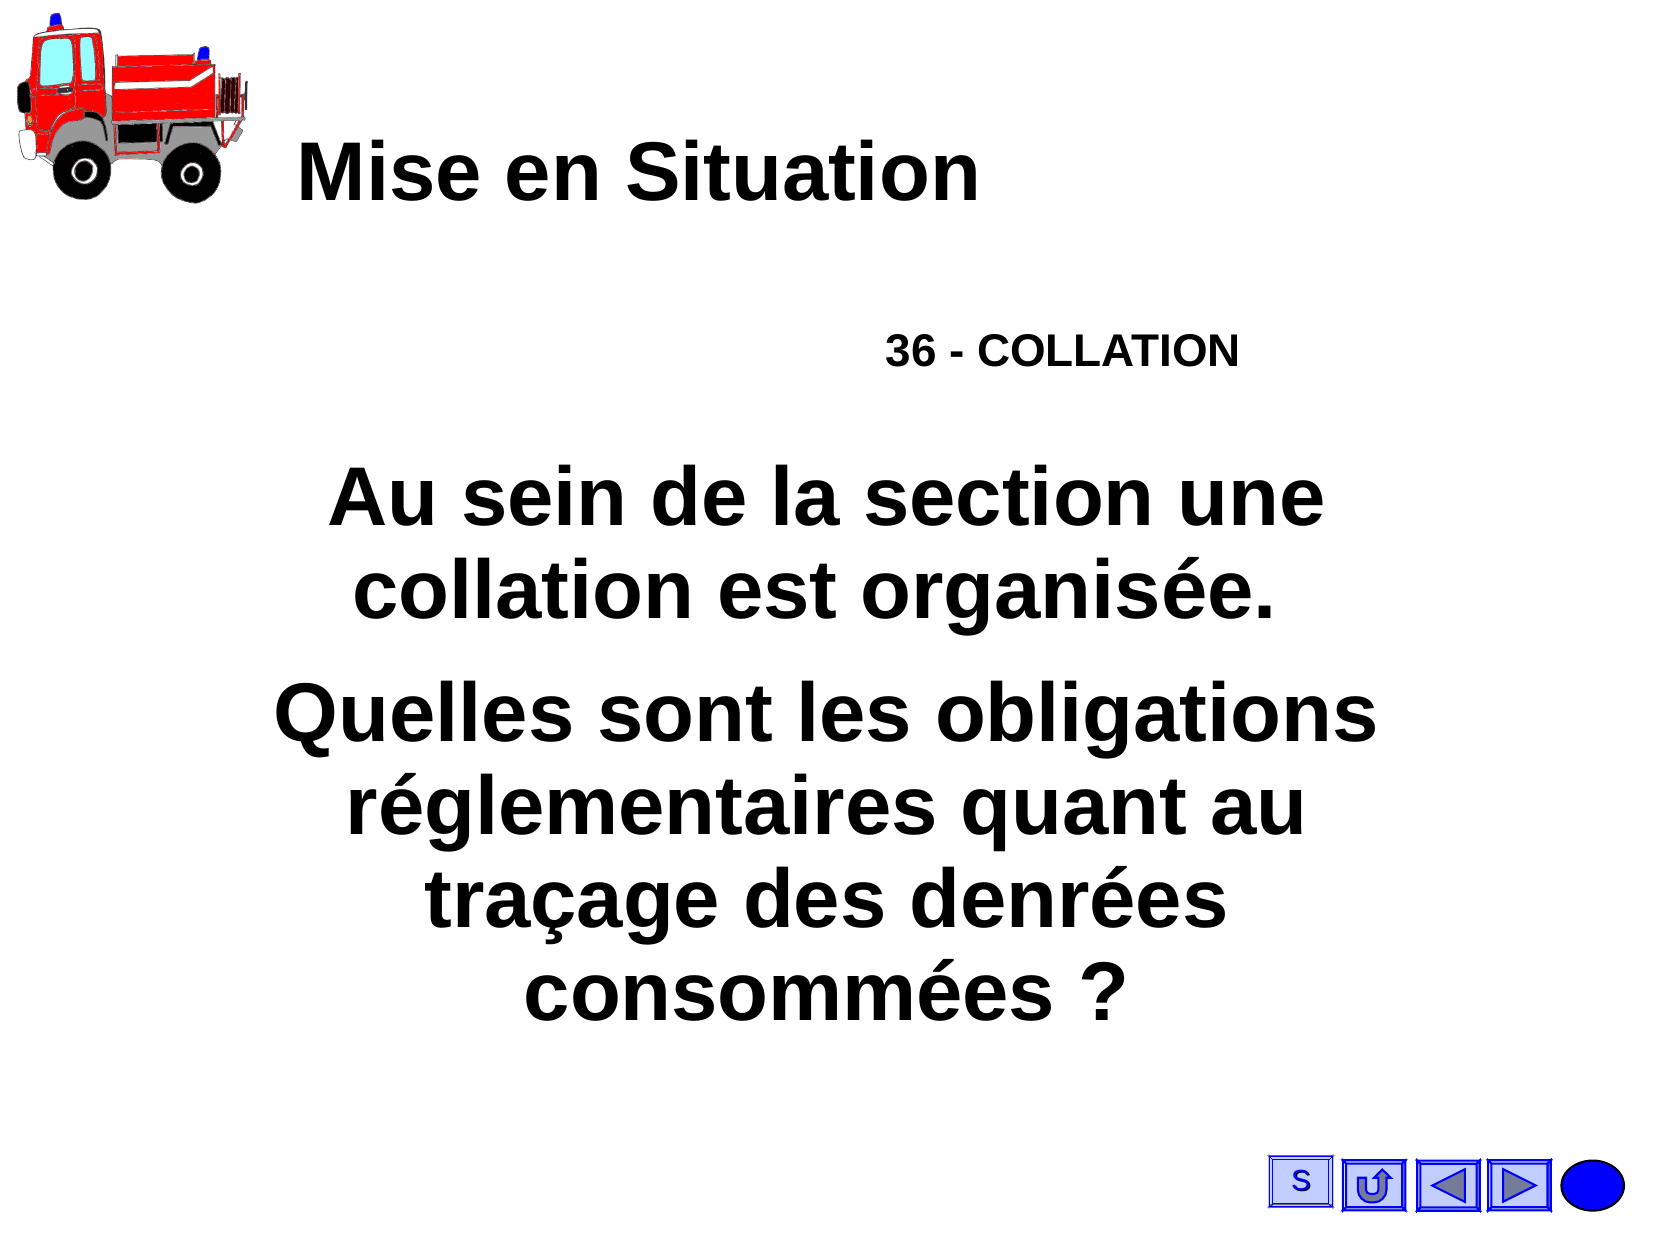

Mise en Situation
36 - COLLATION
# Au sein de la section une collation est organisée.
Quelles sont les obligations réglementaires quant au traçage des denrées consommées ?